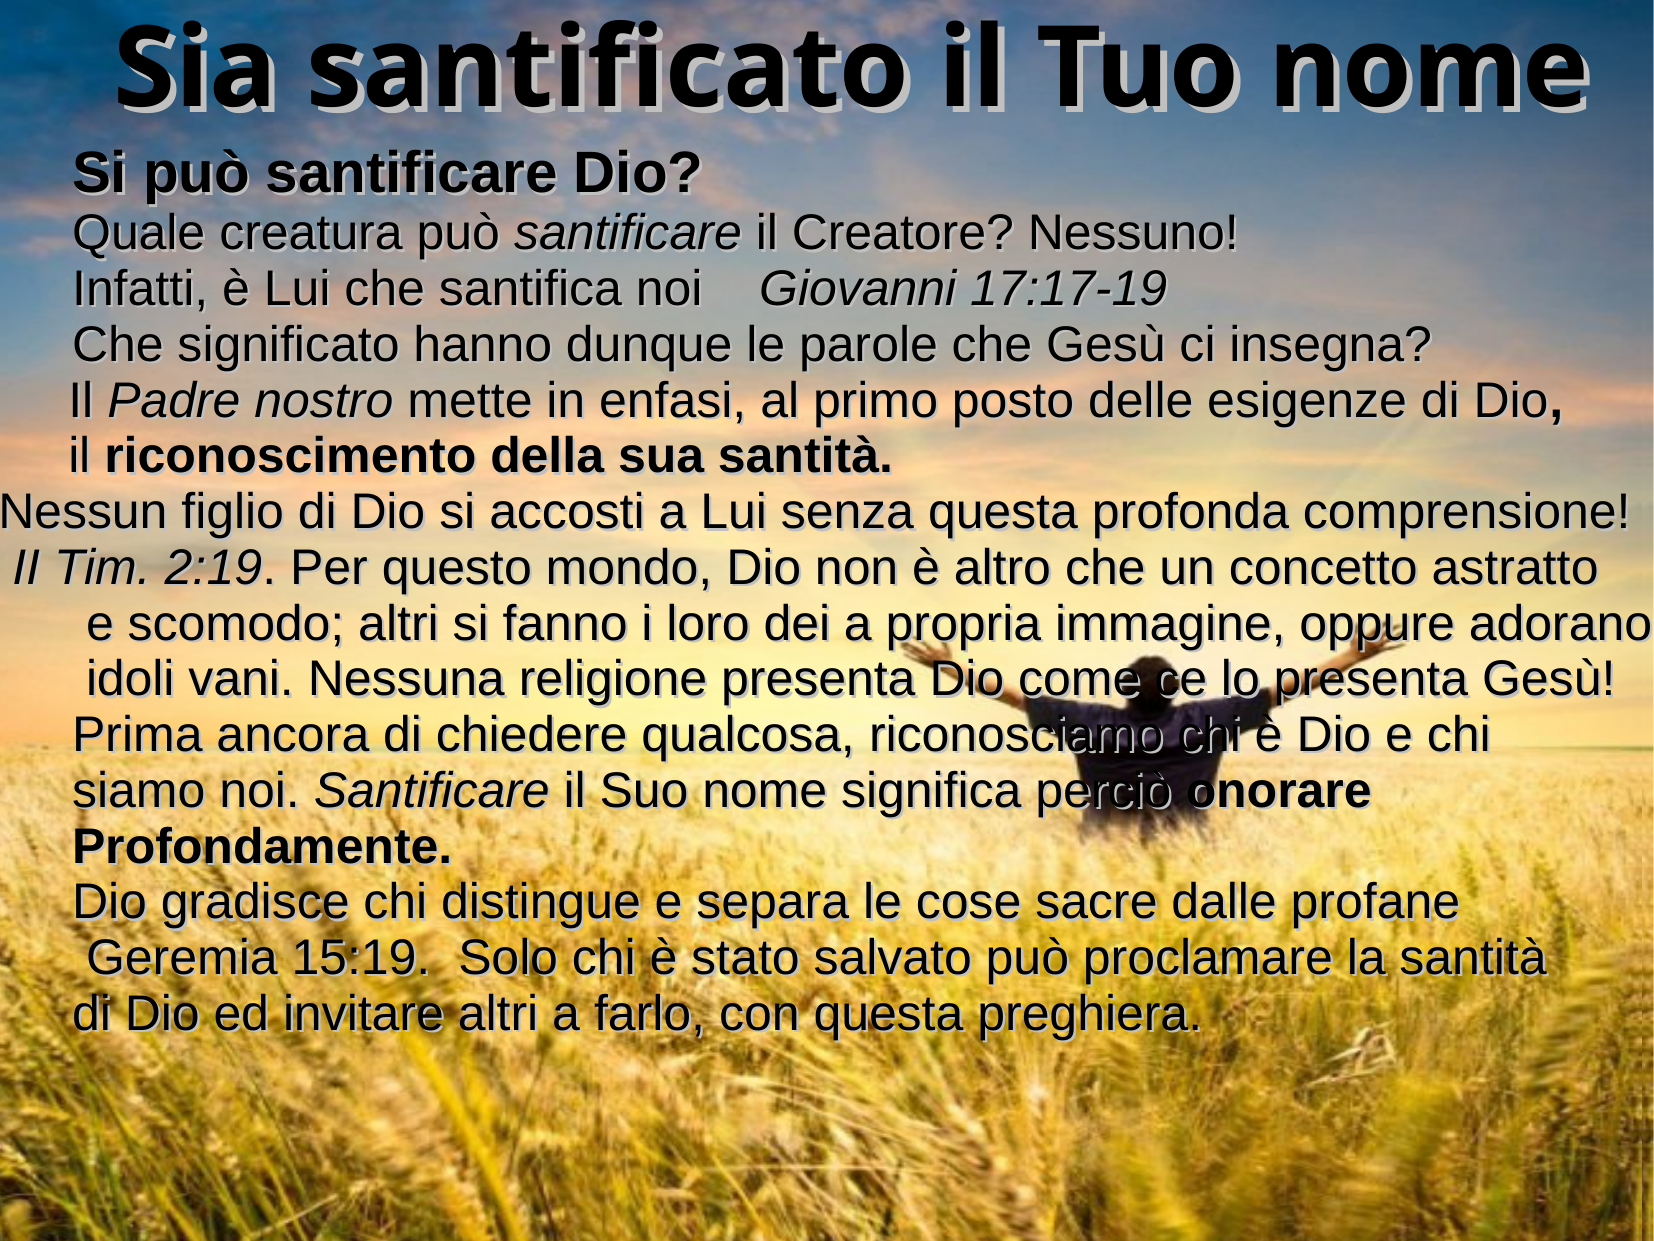

Introduzione
La cameretta.
 Ma tu, quando preghi, entra nella tua cameretta (Matteo 6:6).
Ma tu – questo implica che tu sei chiamato alla vera preghiera,
alla vera adorazione, alla vera comunione con Dio Padre!
 Dio ha delle richieste precise riguardo chi vuole adorarLo
 Giovanni 4:23,24.
 Gesù introduce un concetto caro a tutti i credenti risvegliati e ripieni dello
 Spirito Santo: la preghiera personale; è nella preghiera nascosta che
 Dio più si rivela; è la tua invocazione fervente e silenziosa che più gli è
 gradita; è il tuo grido nella valle dell’umiliazione, o la tua lode sul monte
 della vittoria che salgono come profumo soave al Suo trono.
 Fa’ orazione al Padre tuo che è nel segreto.
Dio è un Dio che si nasconde agli empi, ma che si rivela e rivela le Sue
meraviglie solo a quanti lo cercano Matteo 11:25.
Introduzione
Sia santificato il Tuo nome
Si può santificare Dio?
Quale creatura può santificare il Creatore? Nessuno!
Infatti, è Lui che santifica noi Giovanni 17:17-19
Che significato hanno dunque le parole che Gesù ci insegna?
 Il Padre nostro mette in enfasi, al primo posto delle esigenze di Dio,
 il riconoscimento della sua santità.
Nessun figlio di Dio si accosti a Lui senza questa profonda comprensione!
 II Tim. 2:19. Per questo mondo, Dio non è altro che un concetto astratto
 e scomodo; altri si fanno i loro dei a propria immagine, oppure adorano
 idoli vani. Nessuna religione presenta Dio come ce lo presenta Gesù!
Prima ancora di chiedere qualcosa, riconosciamo chi è Dio e chi
siamo noi. Santificare il Suo nome significa perciò onorare
Profondamente.
Dio gradisce chi distingue e separa le cose sacre dalle profane
 Geremia 15:19. Solo chi è stato salvato può proclamare la santità
di Dio ed invitare altri a farlo, con questa preghiera.